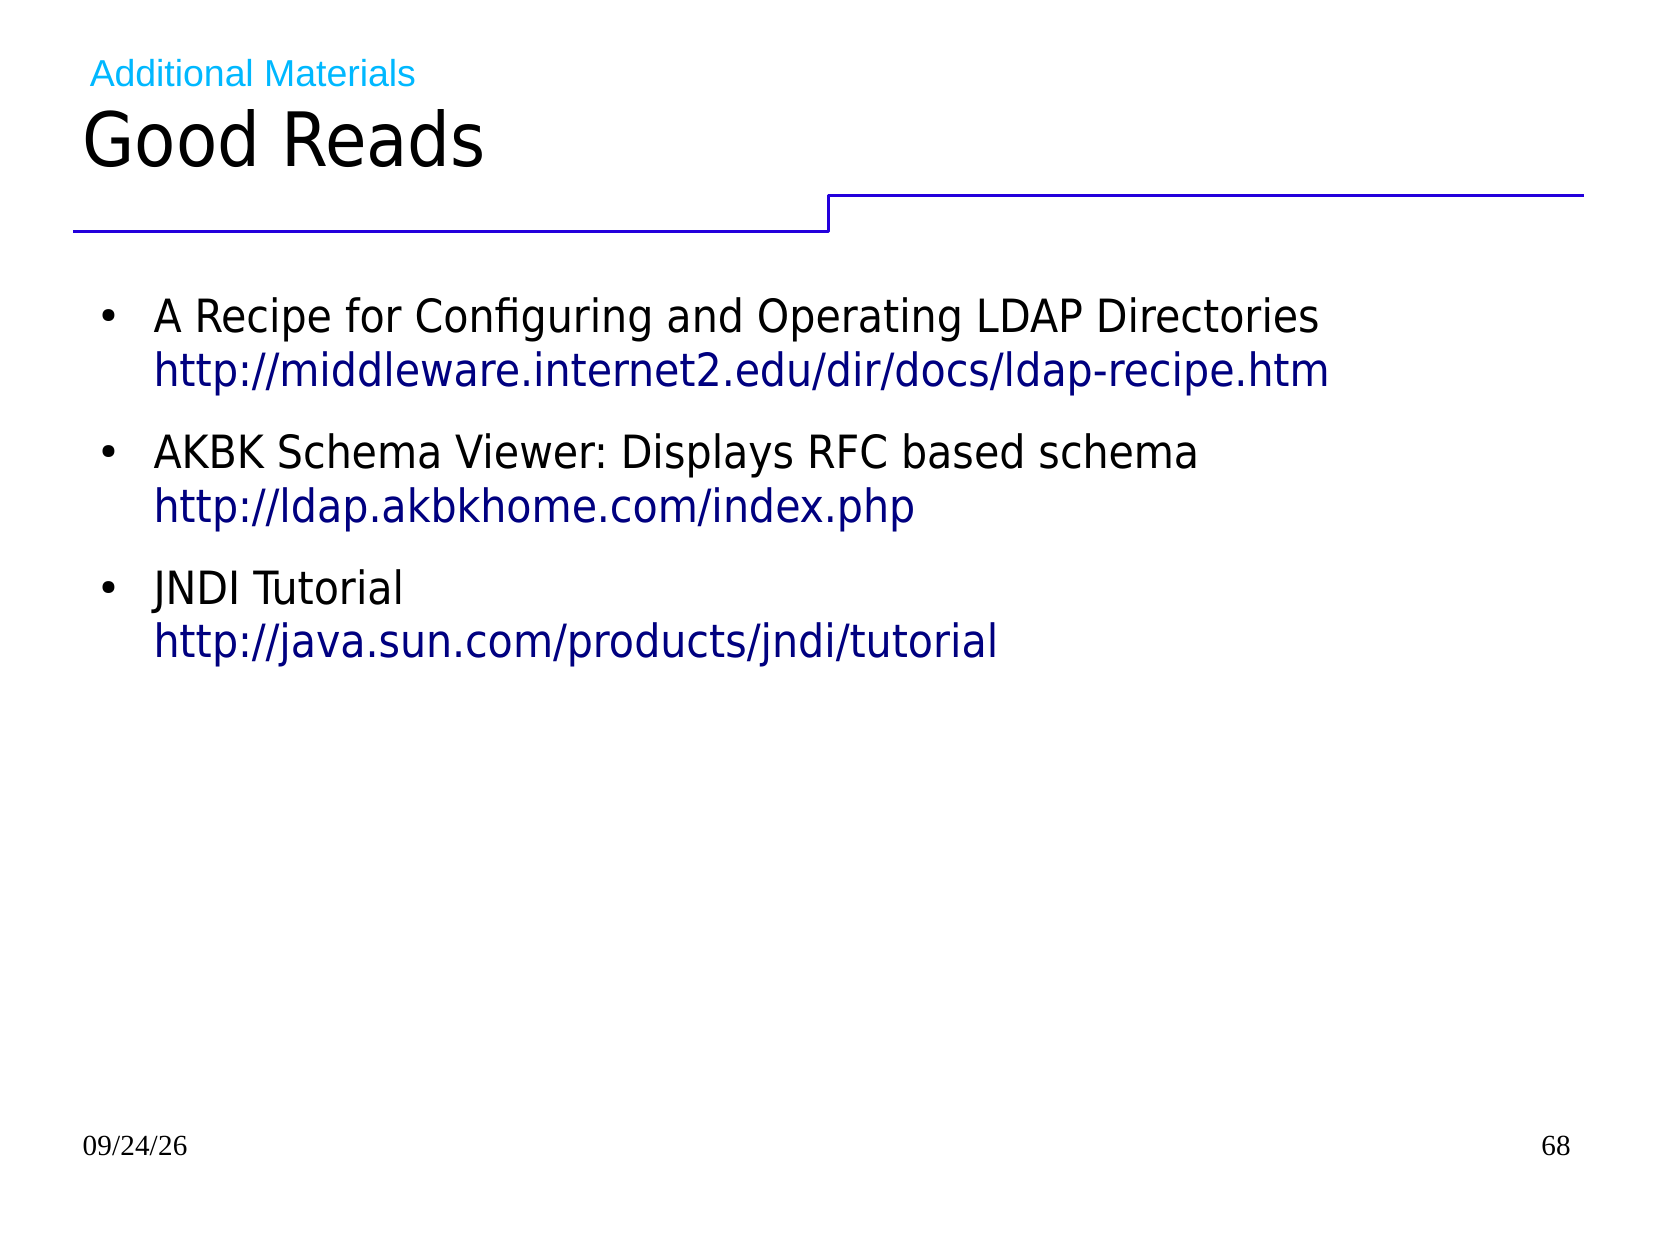

Additional Materials
# Good Reads
A Recipe for Configuring and Operating LDAP Directories http://middleware.internet2.edu/dir/docs/ldap-recipe.htm
AKBK Schema Viewer: Displays RFC based schema
http://ldap.akbkhome.com/index.php
JNDI Tutorial
http://java.sun.com/products/jndi/tutorial
68